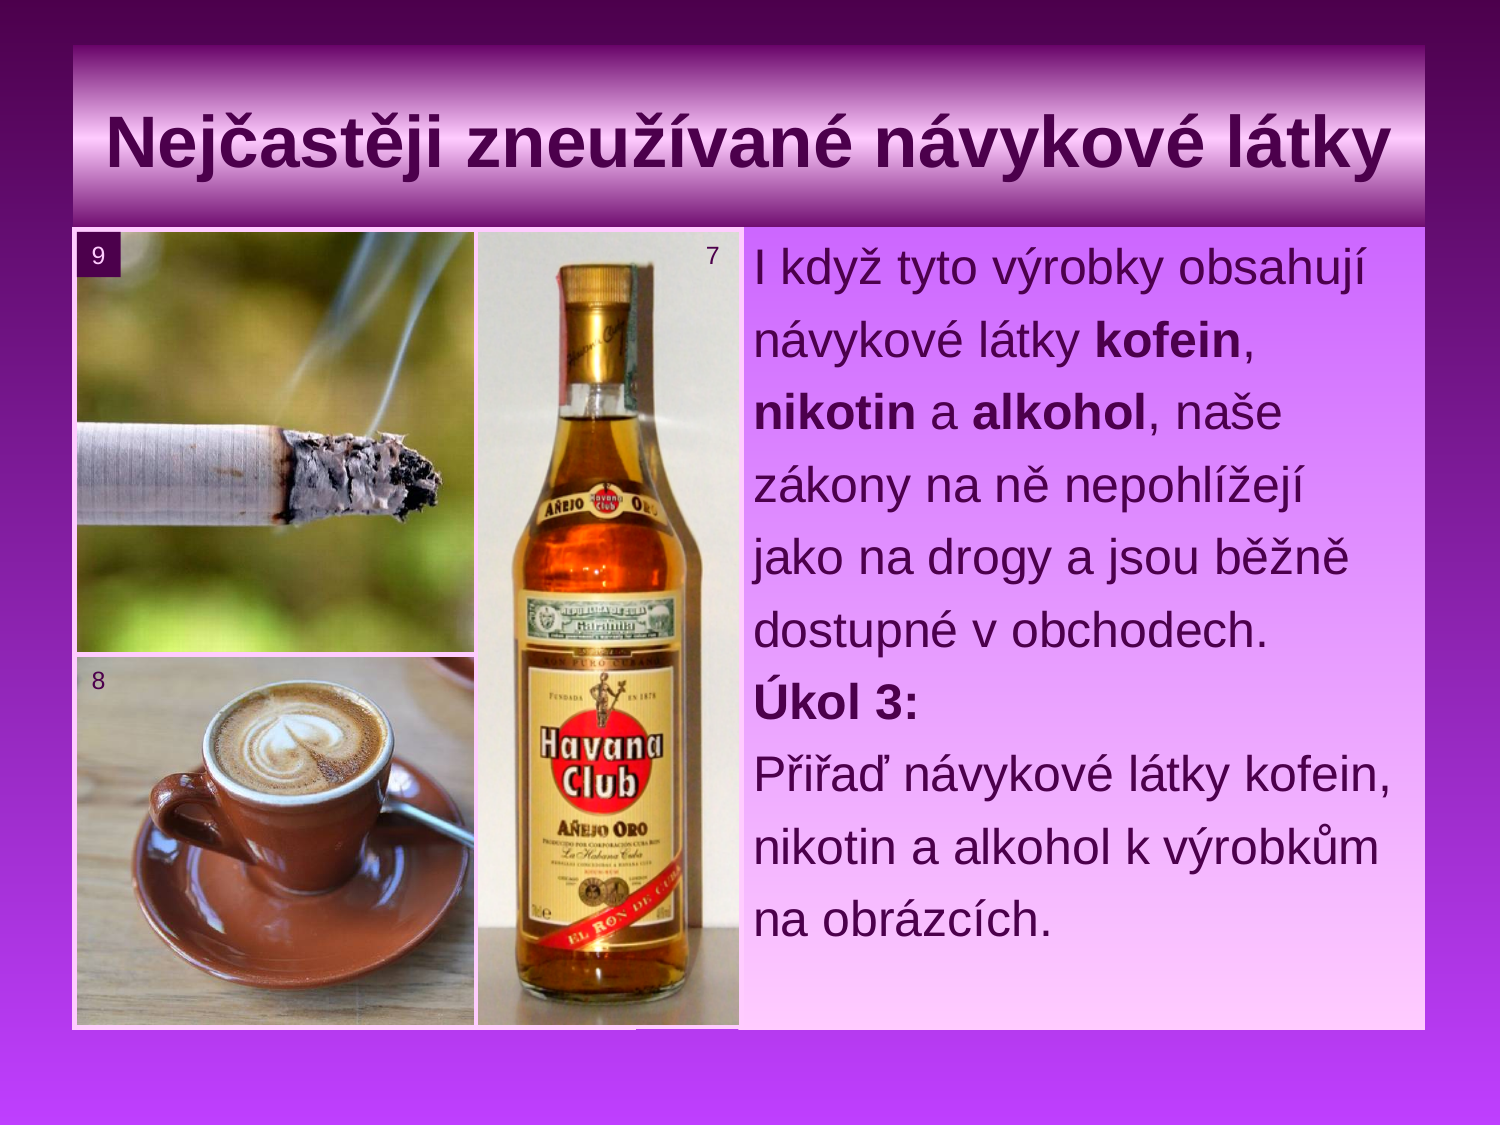

# Nejčastěji zneužívané návykové látky
I když tyto výrobky obsahují
návykové látky kofein,
nikotin a alkohol, naše
zákony na ně nepohlížejí
jako na drogy a jsou běžně
dostupné v obchodech.
Úkol 3:
Přiřaď návykové látky kofein,
nikotin a alkohol k výrobkům
na obrázcích.
9
7
8